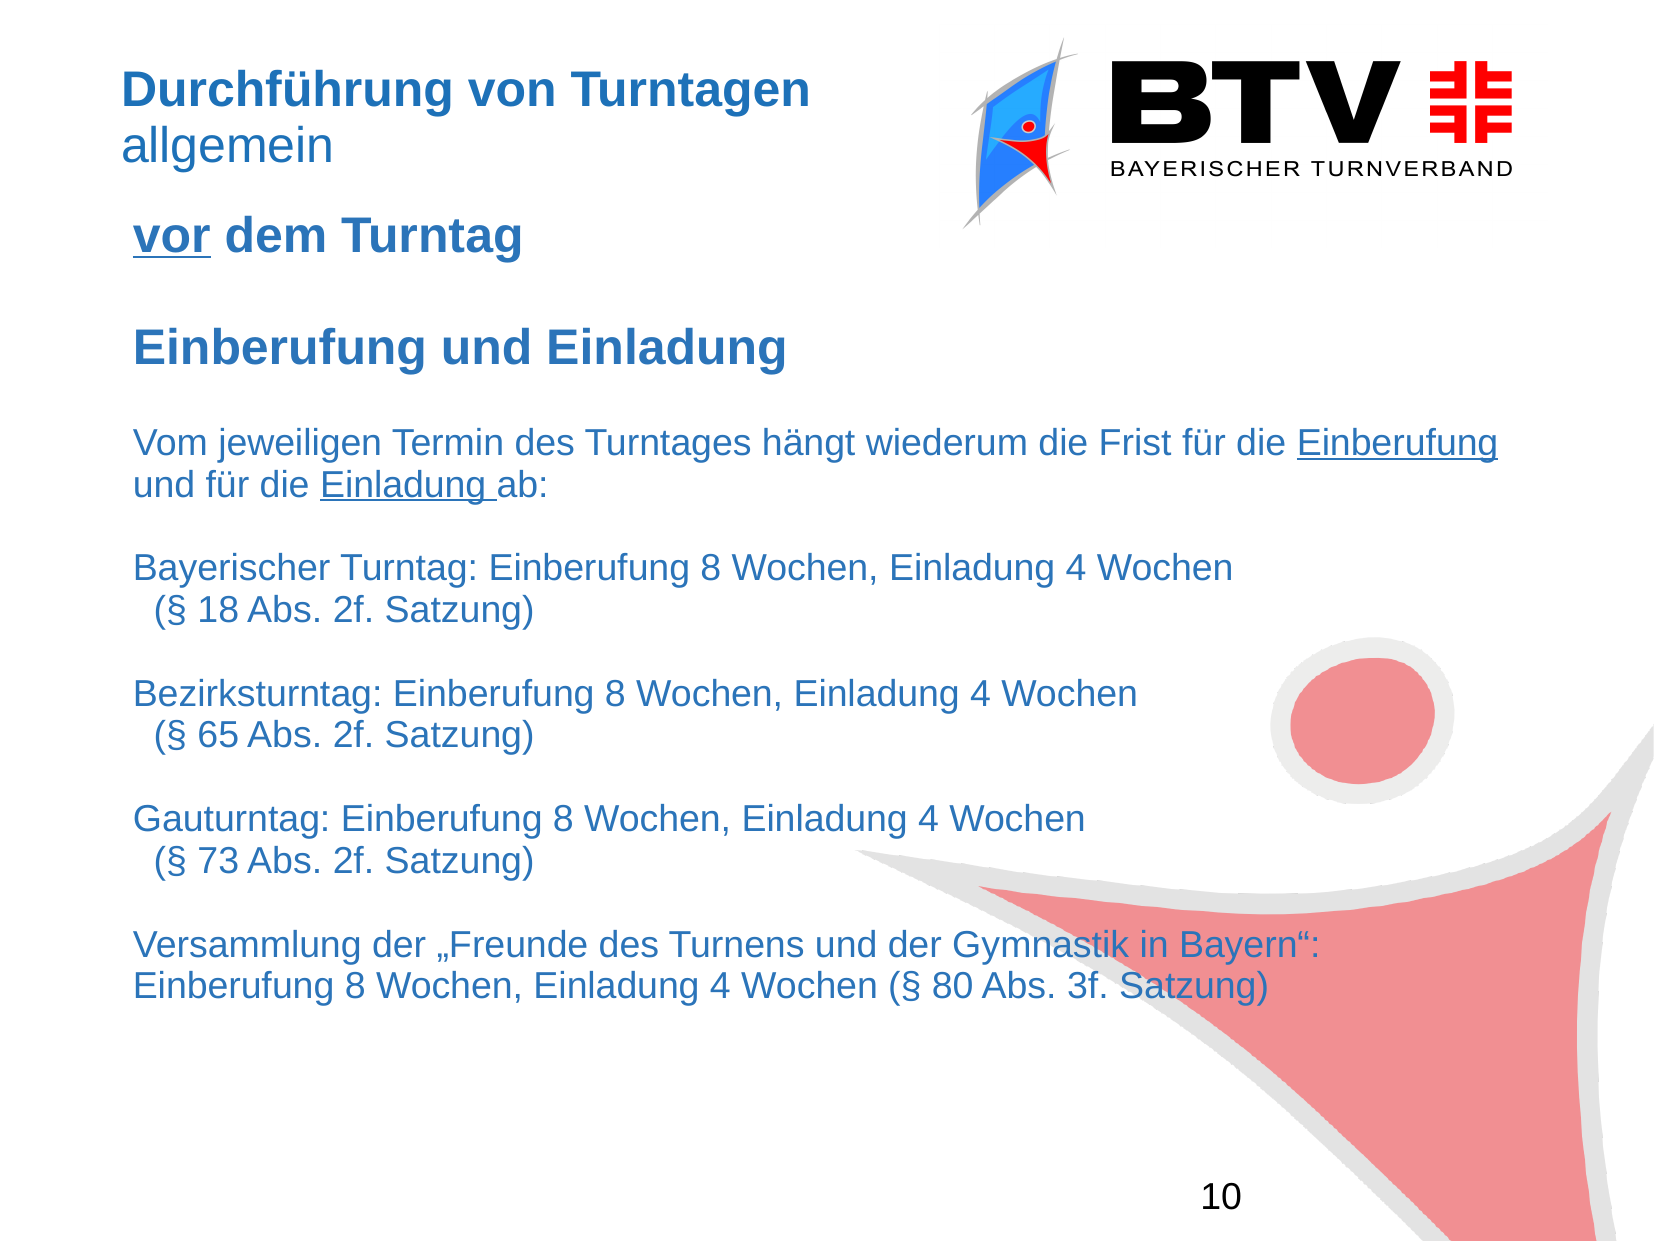

# Durchführung von Turntagen allgemein
vor dem Turntag
Einberufung und Einladung
Vom jeweiligen Termin des Turntages hängt wiederum die Frist für die Einberufung und für die Einladung ab:
Bayerischer Turntag: Einberufung 8 Wochen, Einladung 4 Wochen
 (§ 18 Abs. 2f. Satzung)
Bezirksturntag: Einberufung 8 Wochen, Einladung 4 Wochen
 (§ 65 Abs. 2f. Satzung)
Gauturntag: Einberufung 8 Wochen, Einladung 4 Wochen
 (§ 73 Abs. 2f. Satzung)
Versammlung der „Freunde des Turnens und der Gymnastik in Bayern“:
Einberufung 8 Wochen, Einladung 4 Wochen (§ 80 Abs. 3f. Satzung)